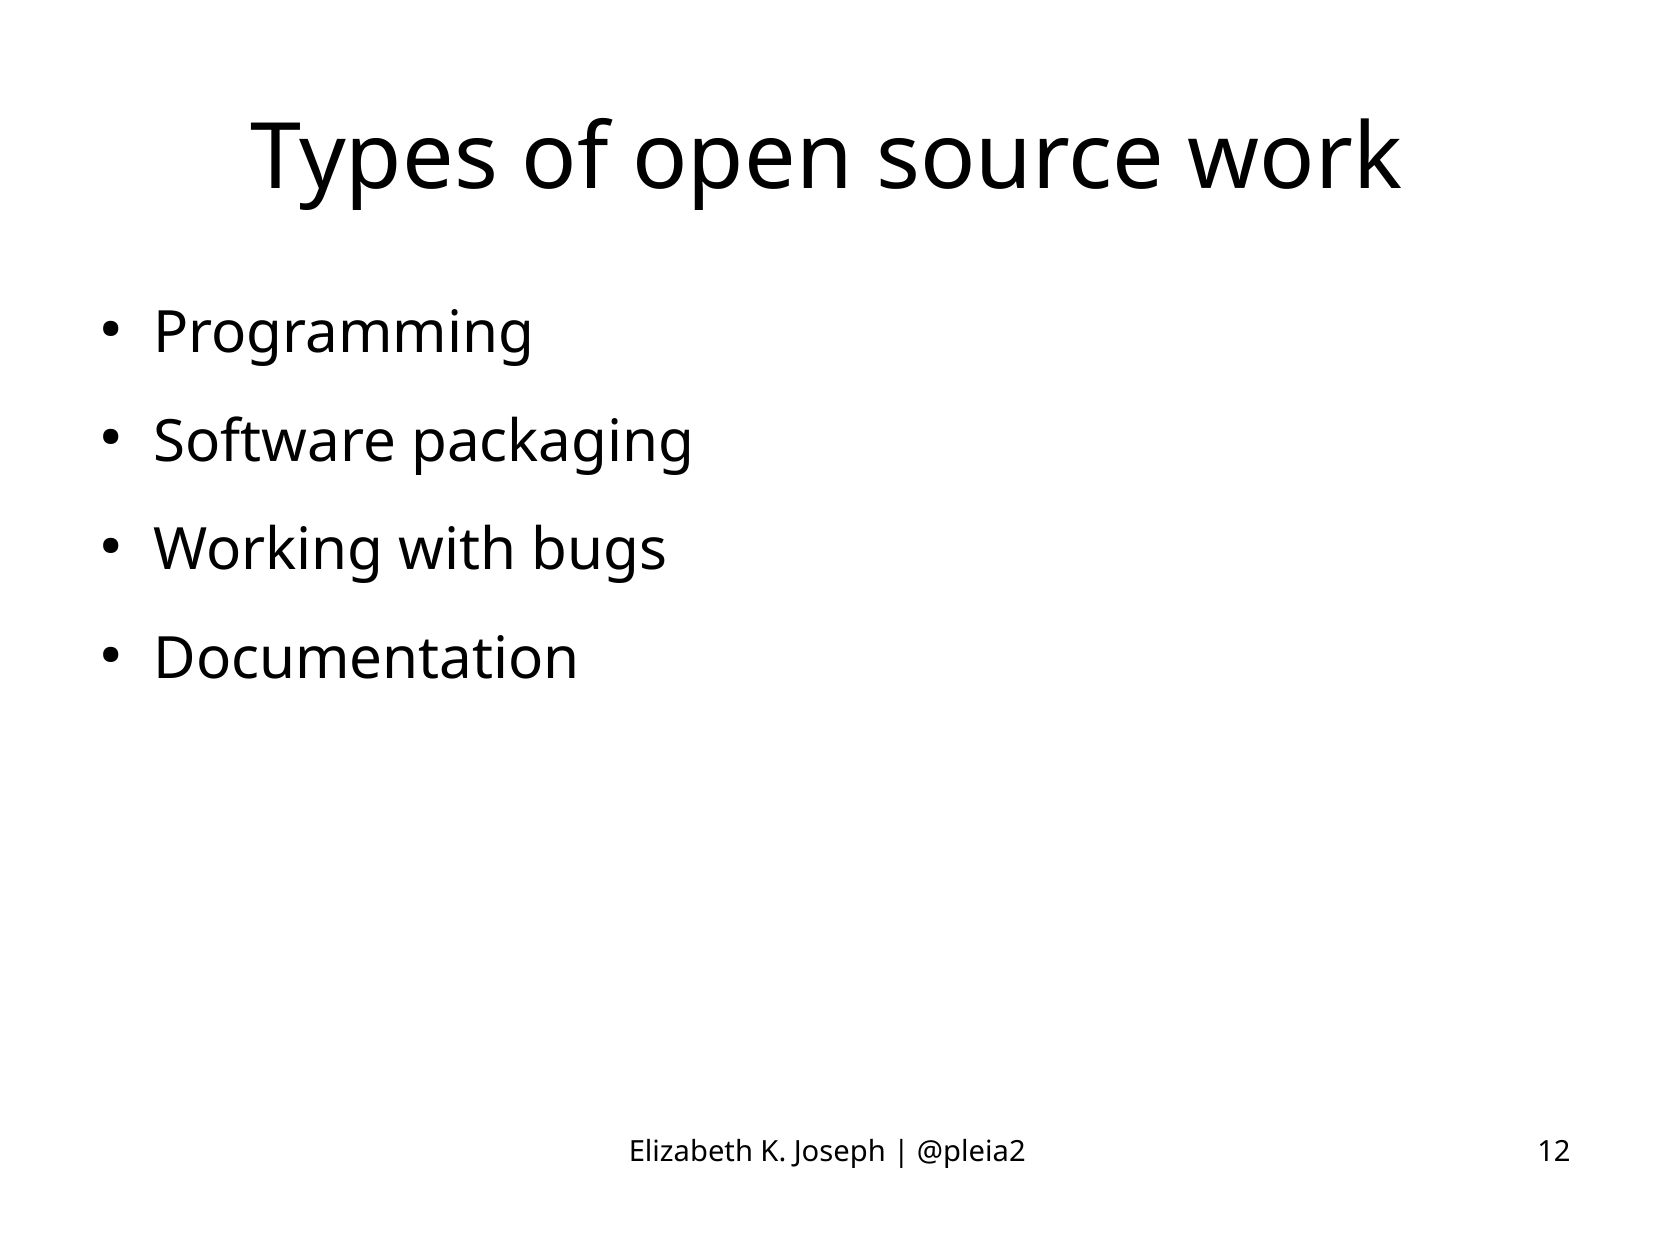

# Types of open source work
Programming
Software packaging
Working with bugs
Documentation
Elizabeth K. Joseph | @pleia2
12